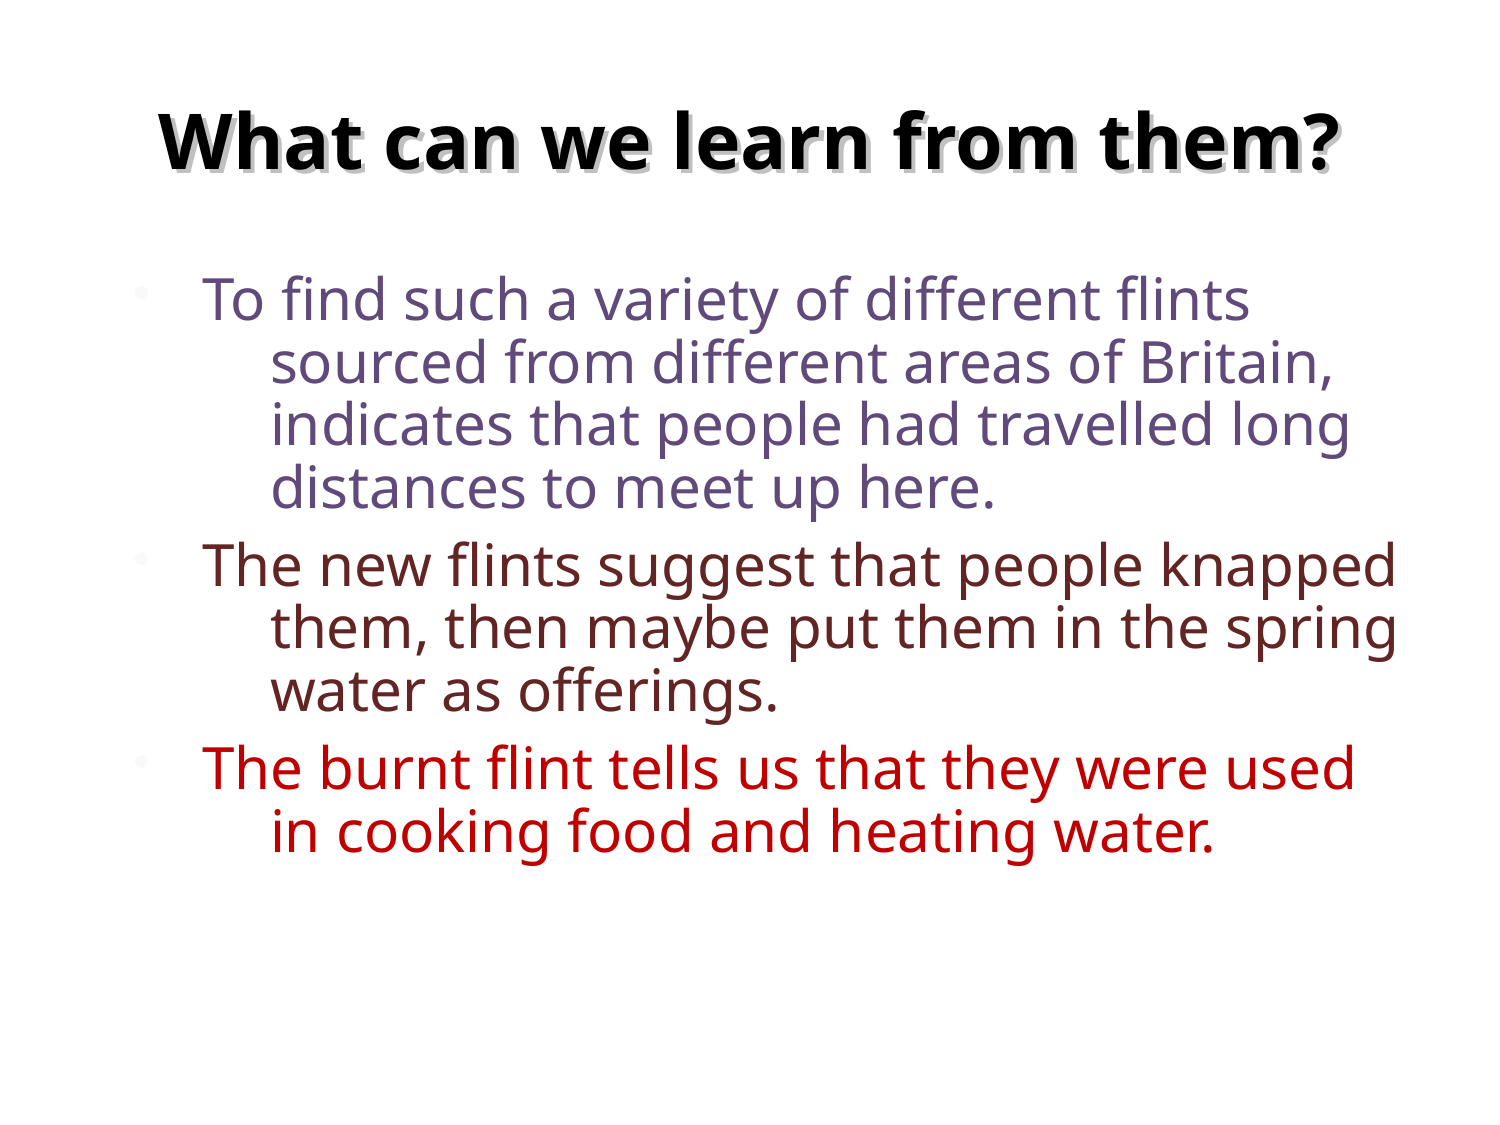

# What can we learn from them?
To find such a variety of different flints sourced from different areas of Britain, indicates that people had travelled long distances to meet up here.
The new flints suggest that people knapped them, then maybe put them in the spring water as offerings.
The burnt flint tells us that they were used in cooking food and heating water.